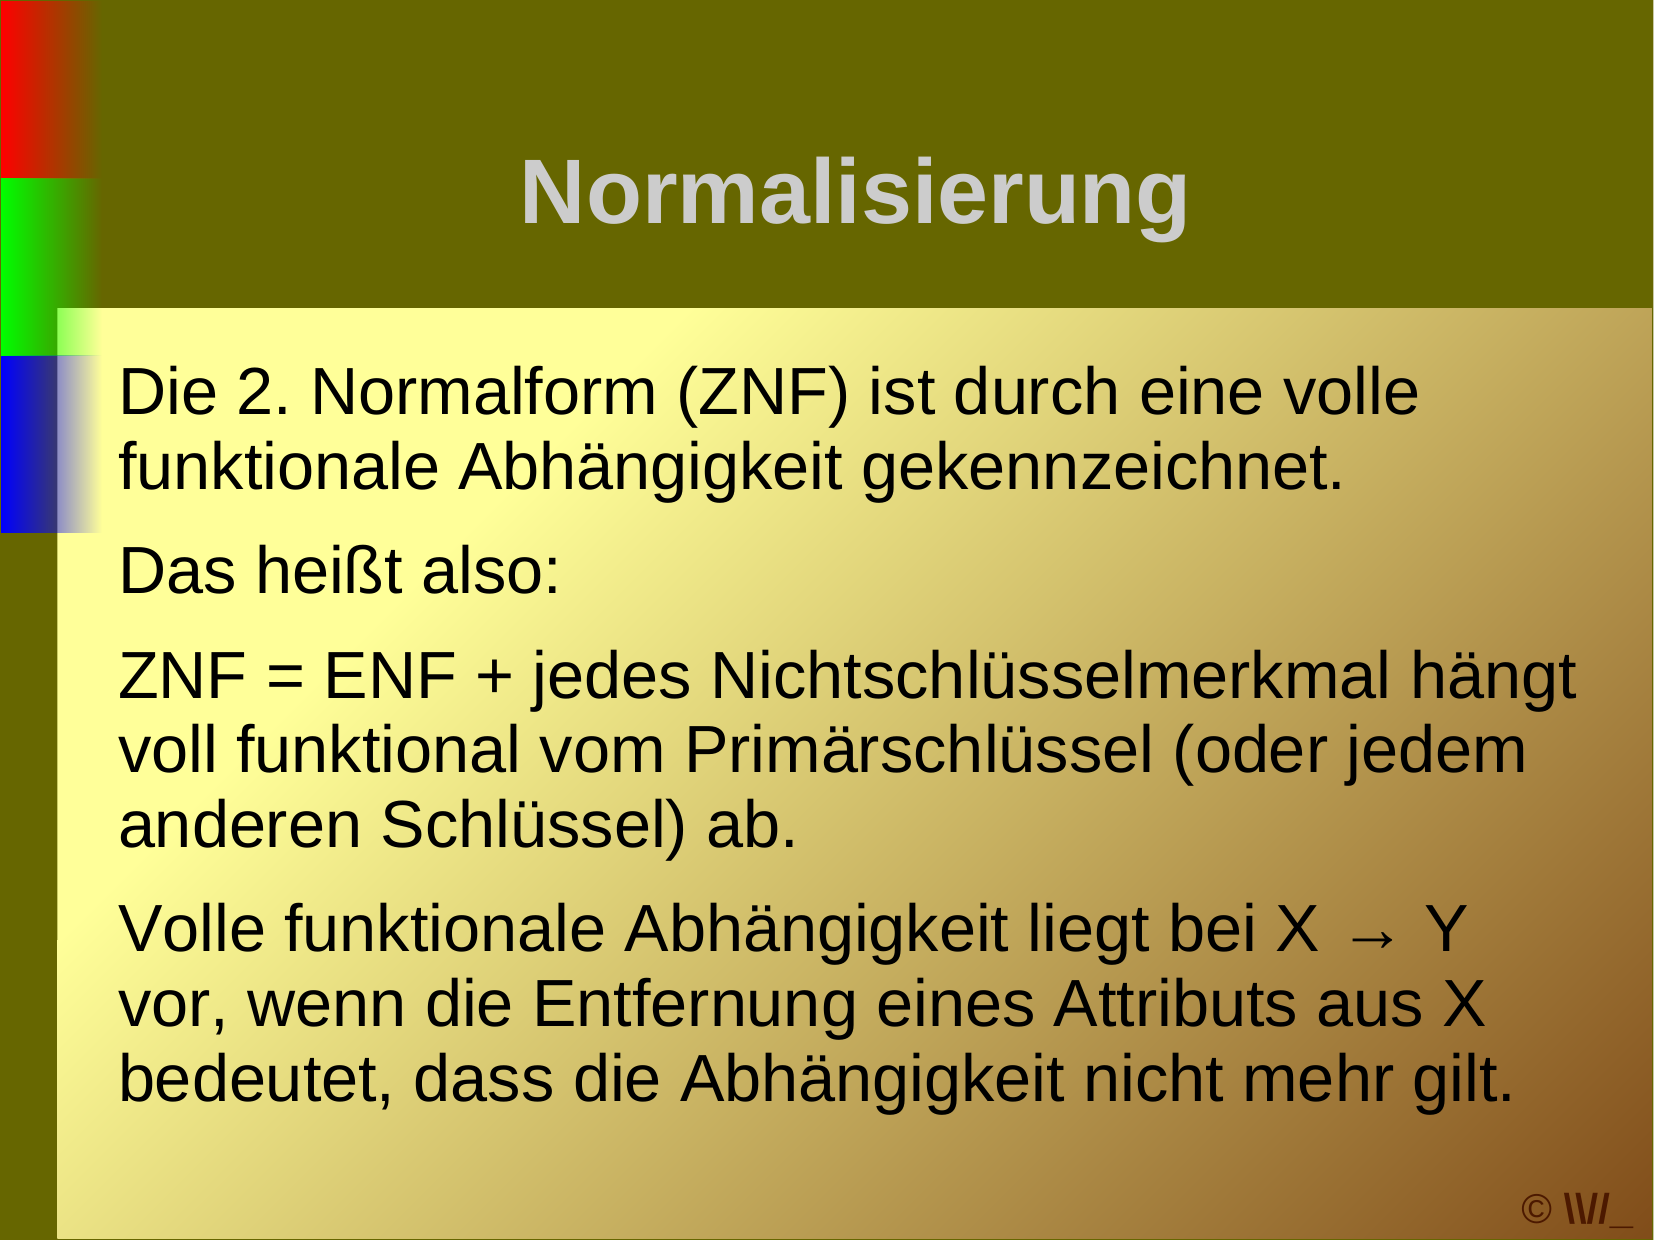

# Normalisierung
Die 2. Normalform (ZNF) ist durch eine volle funktionale Abhängigkeit gekennzeichnet.
Das heißt also:
ZNF = ENF + jedes Nichtschlüsselmerkmal hängt voll funktional vom Primärschlüssel (oder jedem anderen Schlüssel) ab.
Volle funktionale Abhängigkeit liegt bei X → Y vor, wenn die Entfernung eines Attributs aus X bedeutet, dass die Abhängigkeit nicht mehr gilt.